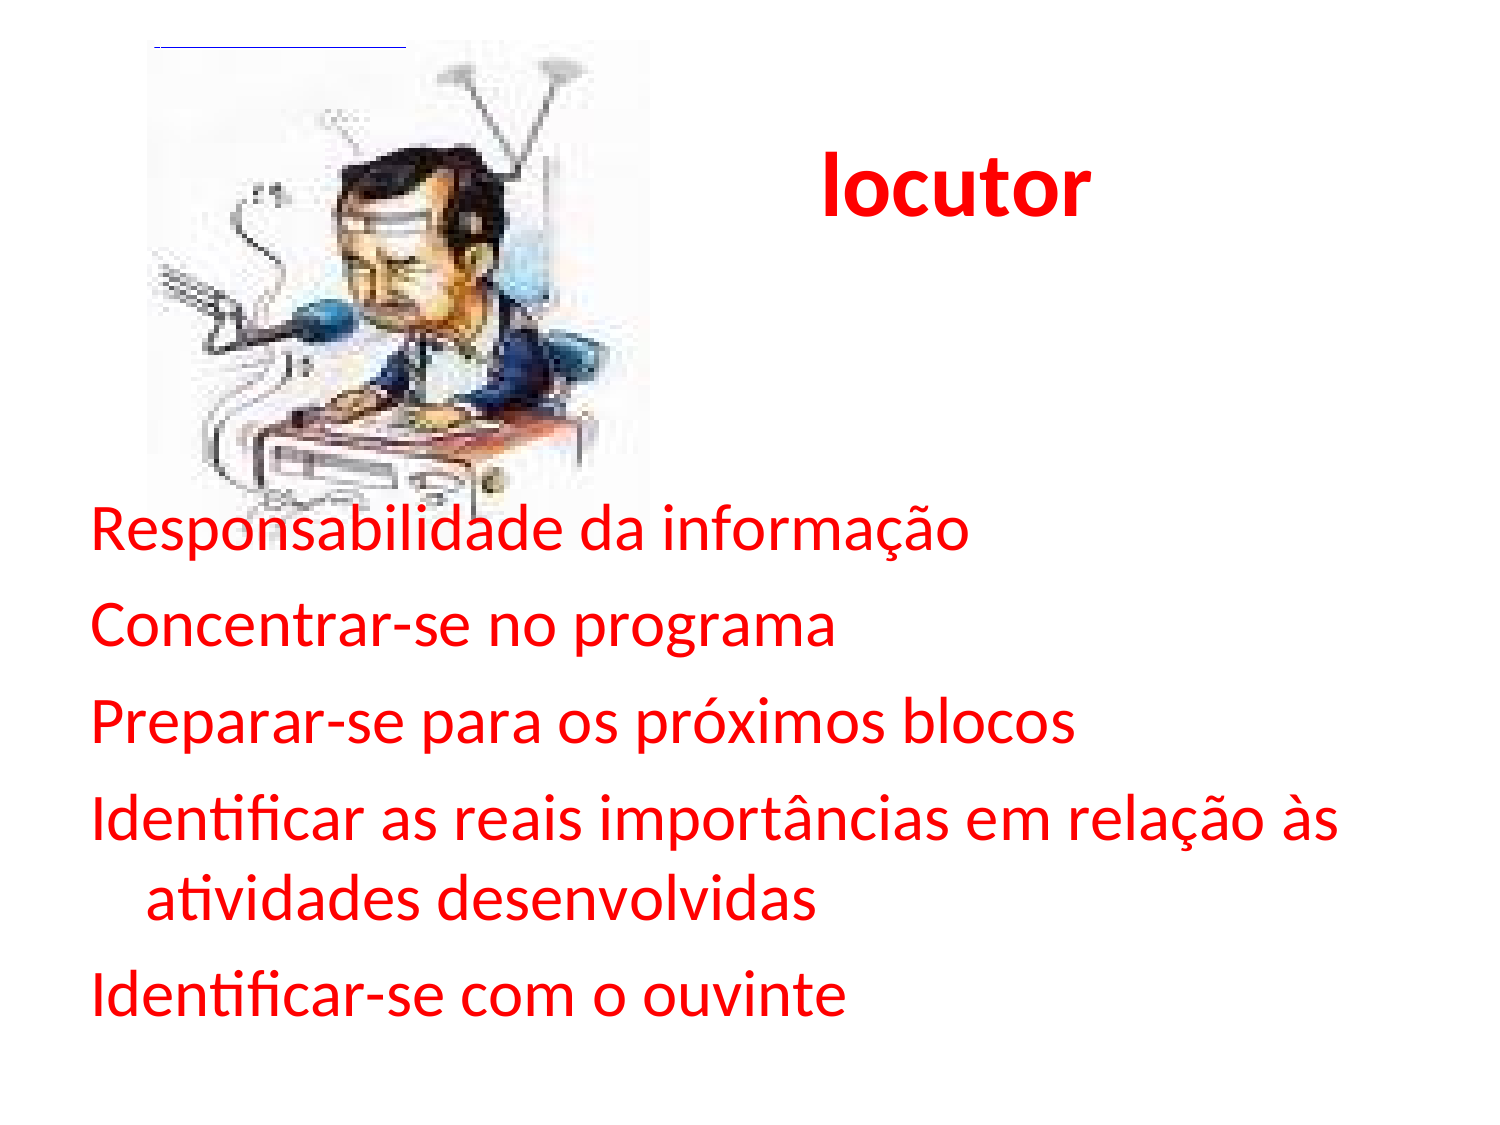

locutor
Responsabilidade da informação
Concentrar-se no programa
Preparar-se para os próximos blocos
Identificar as reais importâncias em relação às atividades desenvolvidas
Identificar-se com o ouvinte